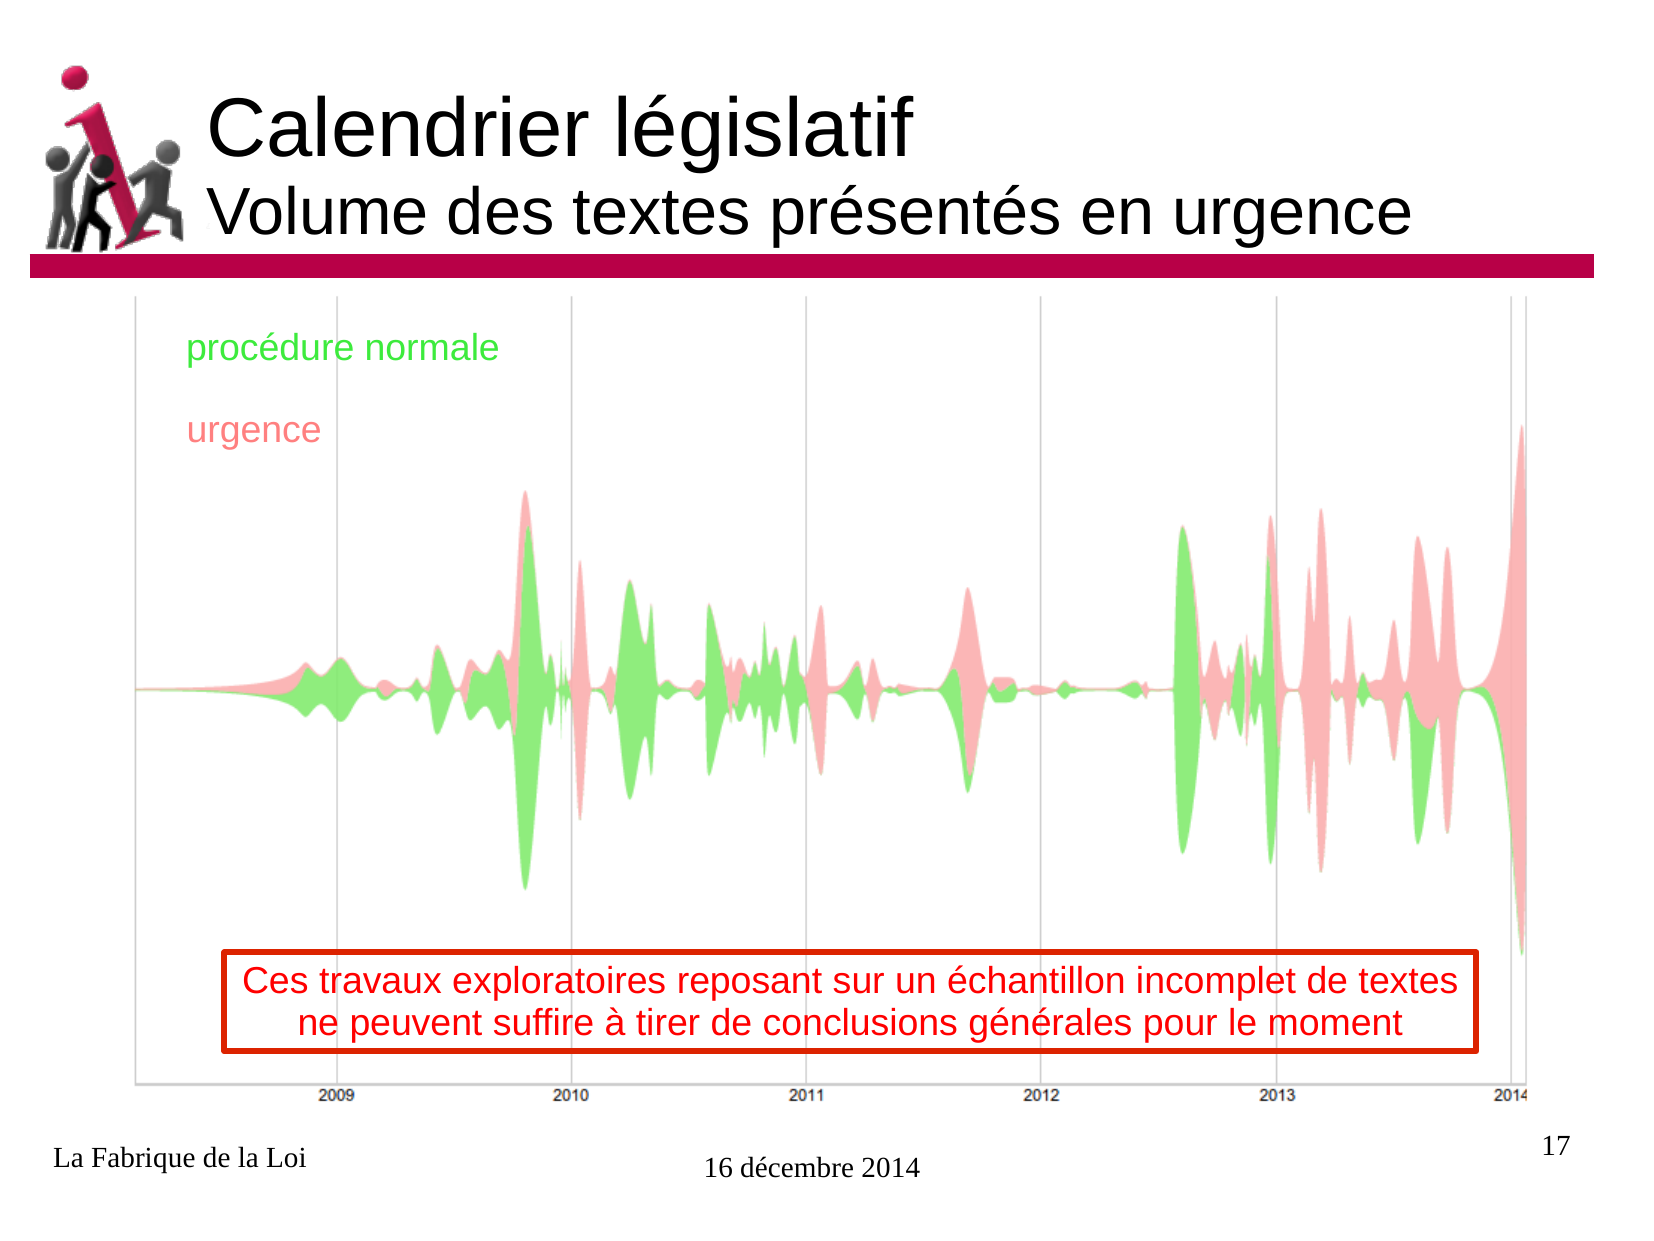

# Calendrier législatif Volume des textes présentés en urgence
procédure normale
urgence
Ces travaux exploratoires reposant sur un échantillon incomplet de textes ne peuvent suffire à tirer de conclusions générales pour le moment
17